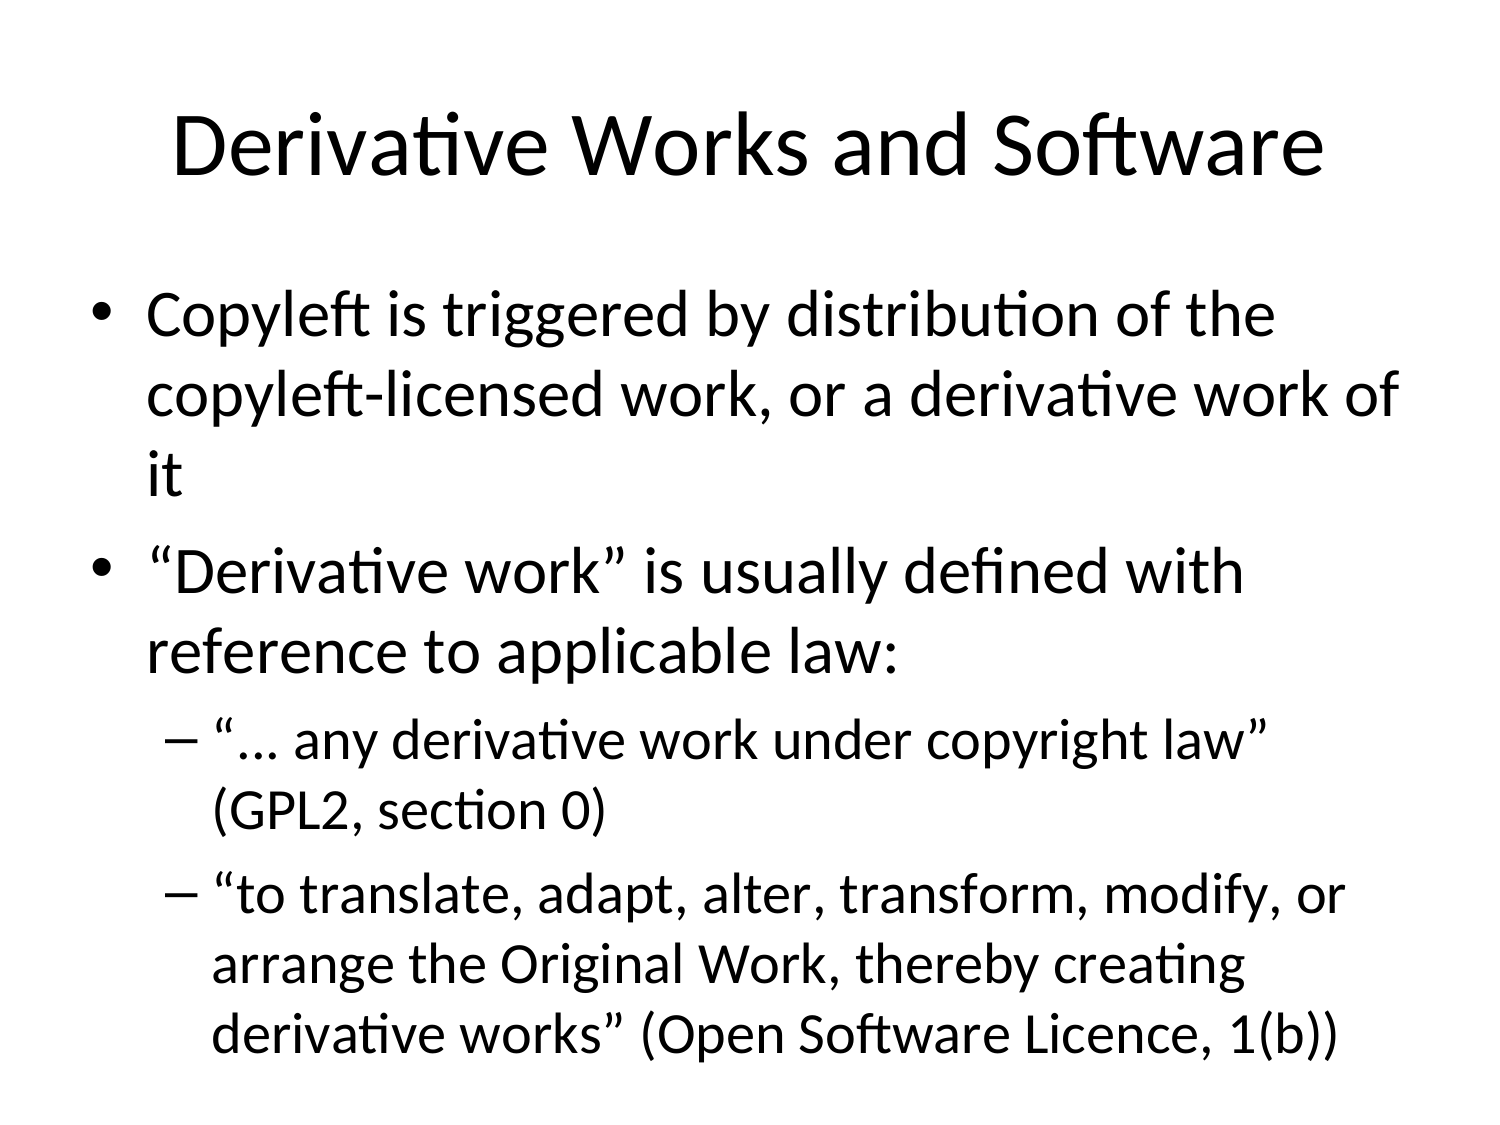

# Derivative Works and Software
Copyleft is triggered by distribution of the copyleft-licensed work, or a derivative work of it
“Derivative work” is usually defined with reference to applicable law:
“... any derivative work under copyright law” (GPL2, section 0)
“to translate, adapt, alter, transform, modify, or arrange the Original Work, thereby creating derivative works” (Open Software Licence, 1(b))